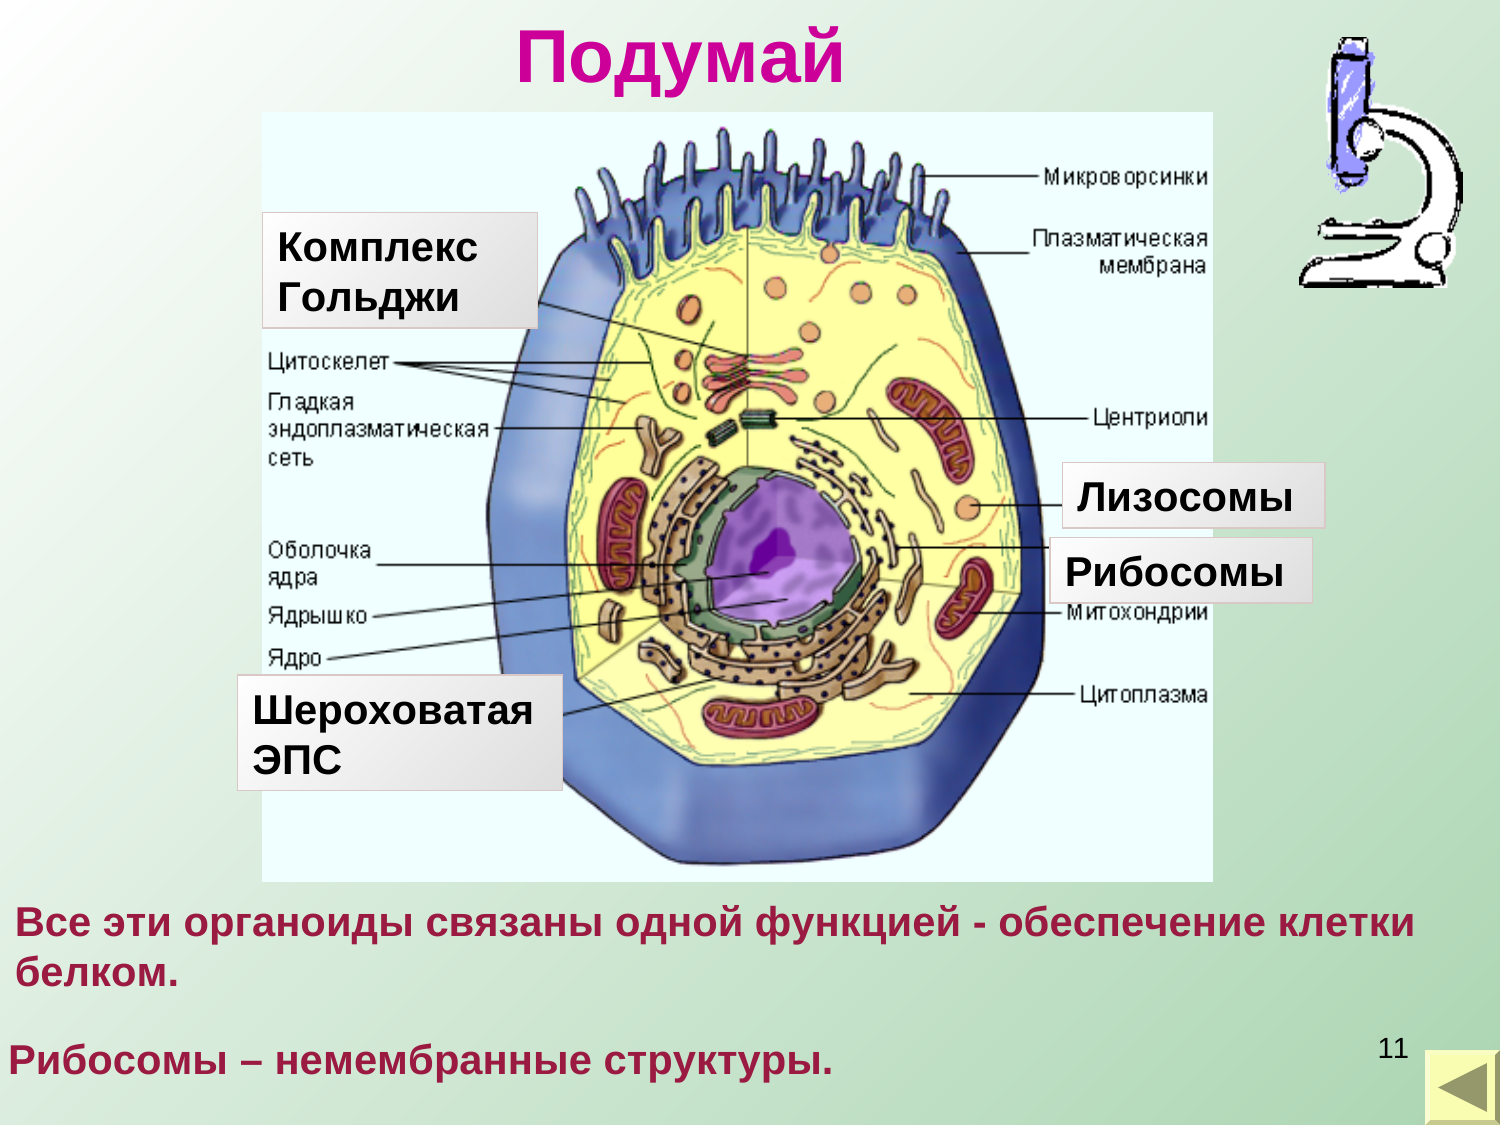

Подумай
Комплекс
Гольджи
Лизосомы
Рибосомы
Шероховатая
ЭПС
Все эти органоиды связаны одной функцией - обеспечение клетки белком.
11
Рибосомы – немембранные структуры.